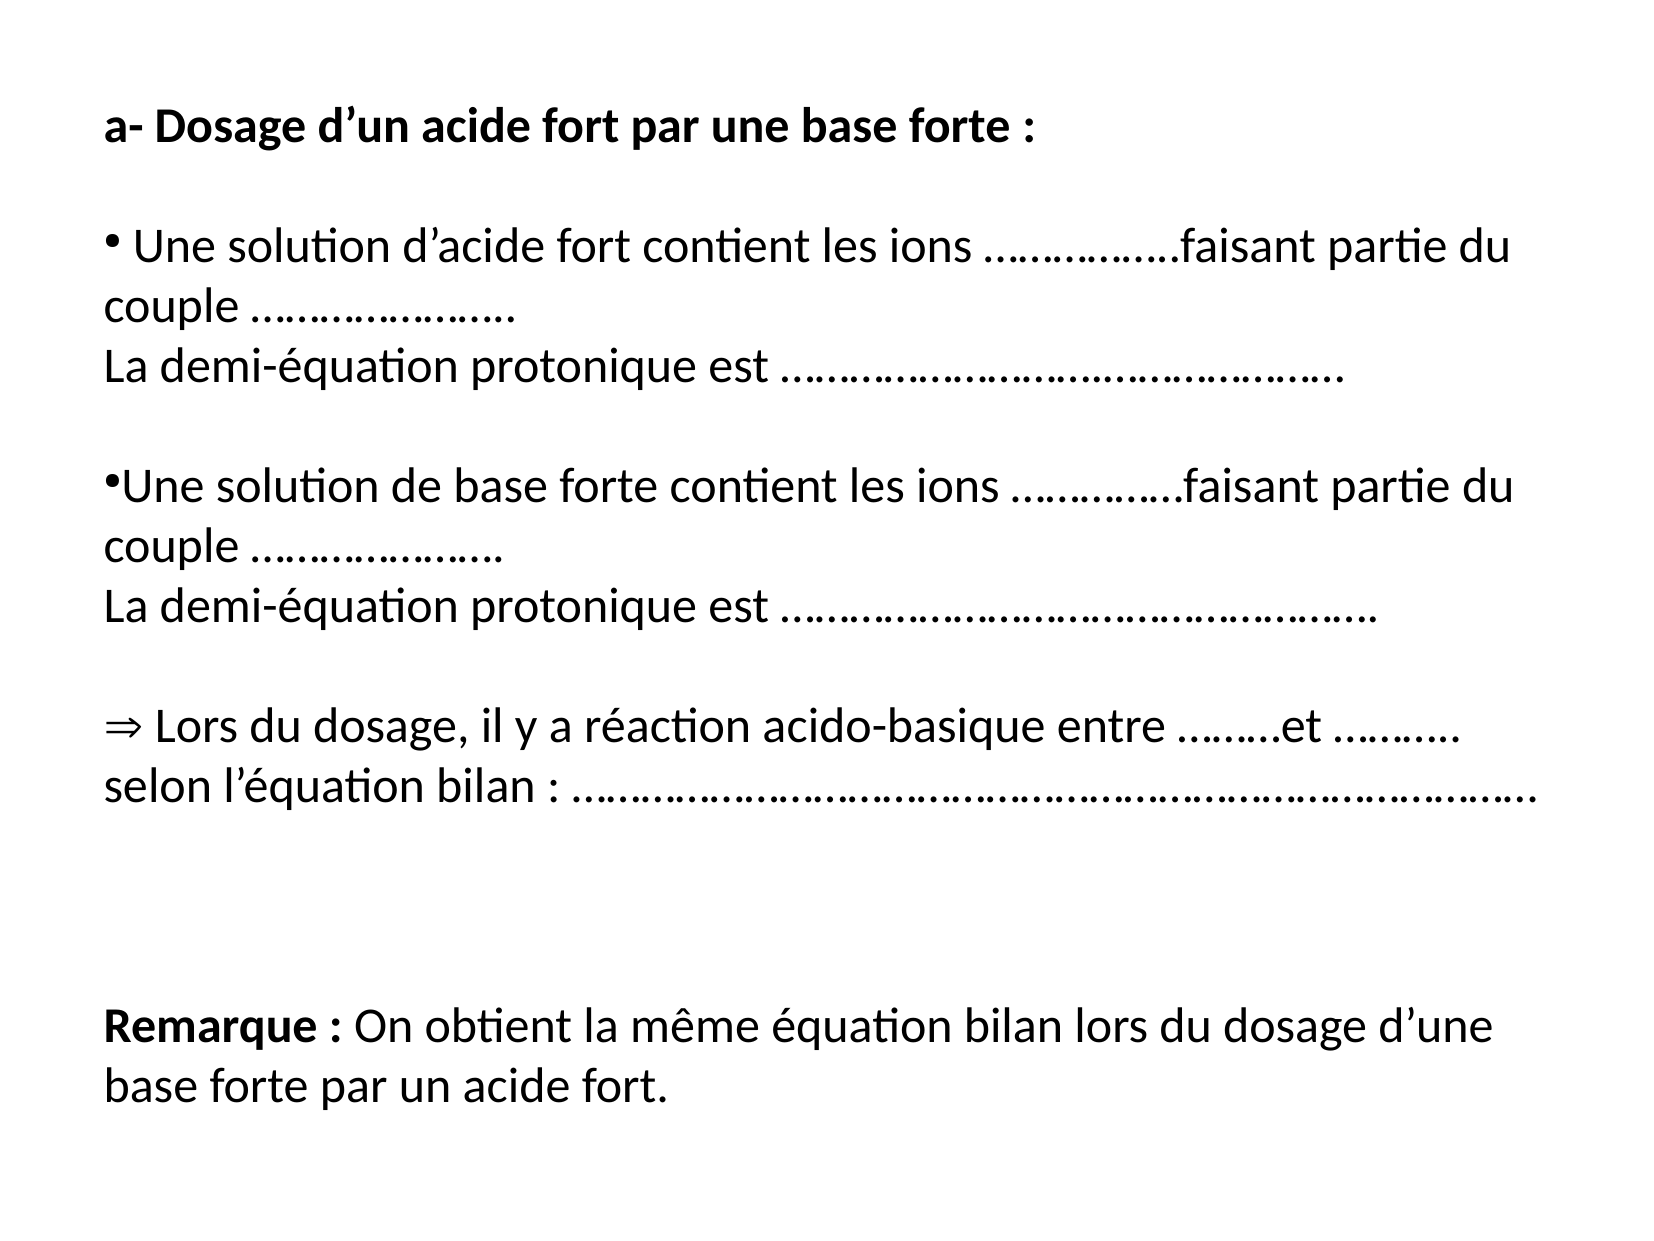

a- Dosage d’un acide fort par une base forte :
 Une solution d’acide fort contient les ions ……………..faisant partie du couple …………………..
La demi-équation protonique est ……………………….…………………
Une solution de base forte contient les ions ……………faisant partie du couple ………………….
La demi-équation protonique est …………………………………………….
 Lors du dosage, il y a réaction acido-basique entre ………et ……….. selon l’équation bilan : …………………………………………………………………………
Remarque : On obtient la même équation bilan lors du dosage d’une base forte par un acide fort.